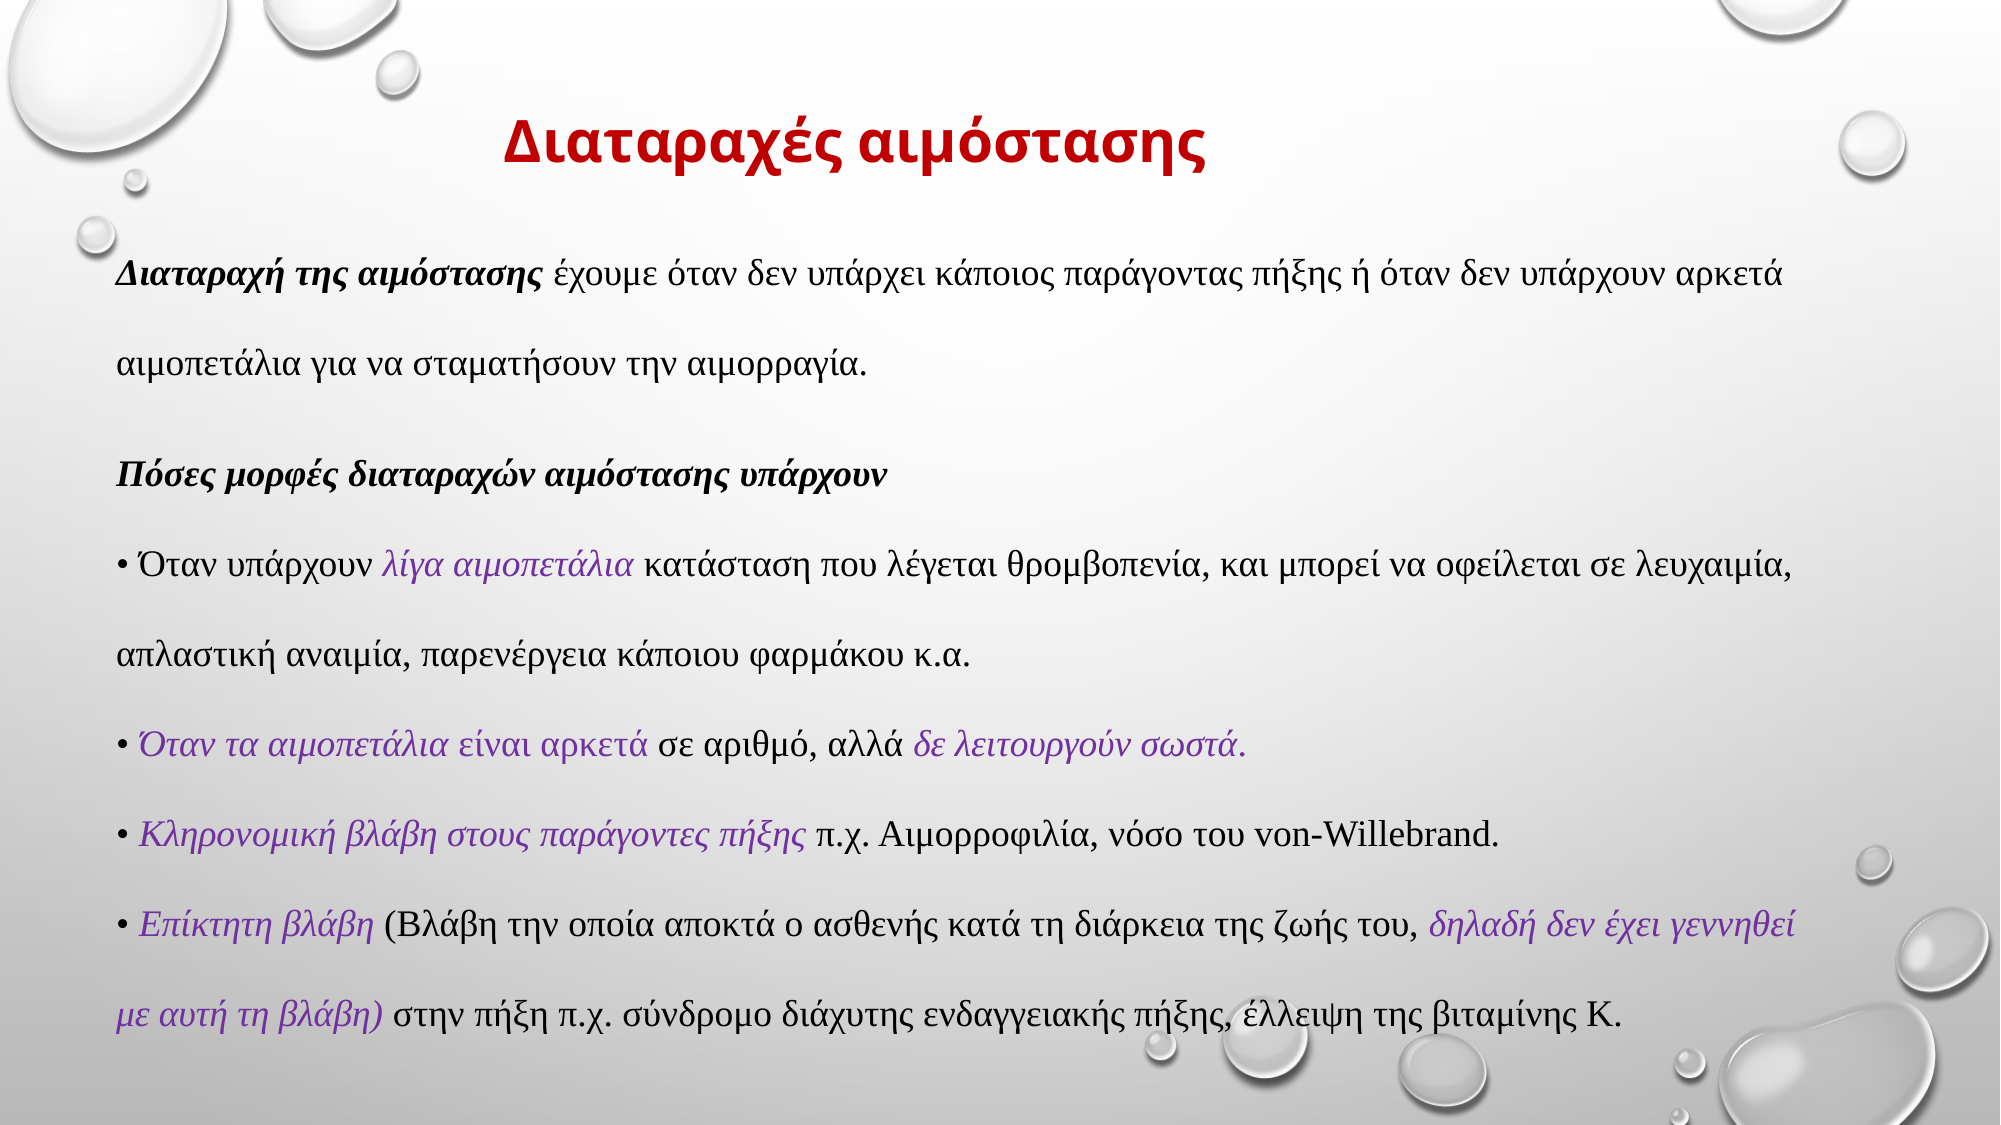

Διαταραχές αιμόστασης
Διαταραχή της αιμόστασης έχουμε όταν δεν υπάρχει κάποιος παράγοντας πήξης ή όταν δεν υπάρχουν αρκετά αιμοπετάλια για να σταματήσουν την αιμορραγία.
Πόσες μορφές διαταραχών αιμόστασης υπάρχουν
• Όταν υπάρχουν λίγα αιμοπετάλια κατάσταση που λέγεται θρομβοπενία, και μπορεί να οφείλεται σε λευχαιμία, απλαστική αναιμία, παρενέργεια κάποιου φαρμάκου κ.α.
• Όταν τα αιμοπετάλια είναι αρκετά σε αριθμό, αλλά δε λειτουργούν σωστά.
• Κληρονομική βλάβη στους παράγοντες πήξης π.χ. Αιμορροφιλία, νόσο του von-Willebrand.
• Επίκτητη βλάβη (Βλάβη την οποία αποκτά ο ασθενής κατά τη διάρκεια της ζωής του, δηλαδή δεν έχει γεννηθεί με αυτή τη βλάβη) στην πήξη π.χ. σύνδρομο διάχυτης ενδαγγειακής πήξης, έλλειψη της βιταμίνης Κ.